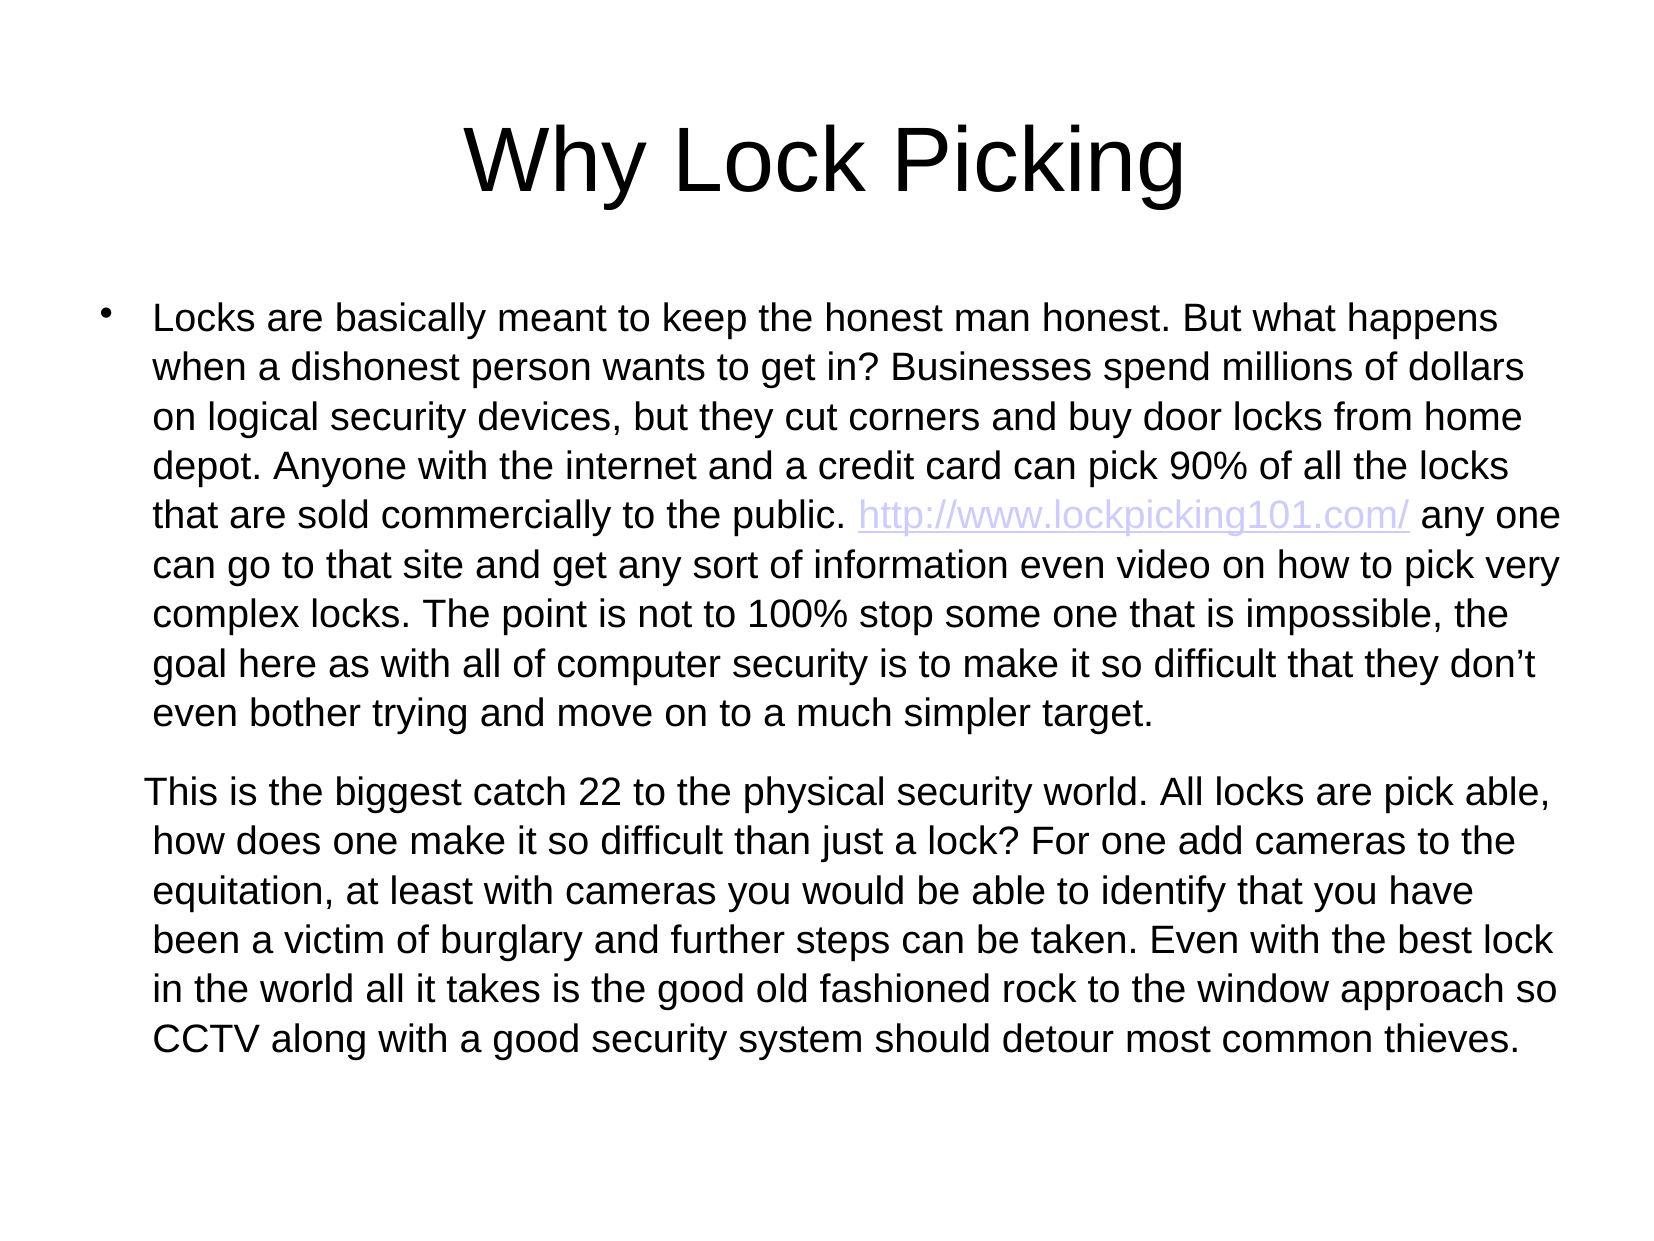

Why Lock Picking
Locks are basically meant to keep the honest man honest. But what happens when a dishonest person wants to get in? Businesses spend millions of dollars on logical security devices, but they cut corners and buy door locks from home depot. Anyone with the internet and a credit card can pick 90% of all the locks that are sold commercially to the public. http://www.lockpicking101.com/ any one can go to that site and get any sort of information even video on how to pick very complex locks. The point is not to 100% stop some one that is impossible, the goal here as with all of computer security is to make it so difficult that they don’t even bother trying and move on to a much simpler target.
 This is the biggest catch 22 to the physical security world. All locks are pick able, how does one make it so difficult than just a lock? For one add cameras to the equitation, at least with cameras you would be able to identify that you have been a victim of burglary and further steps can be taken. Even with the best lock in the world all it takes is the good old fashioned rock to the window approach so CCTV along with a good security system should detour most common thieves.